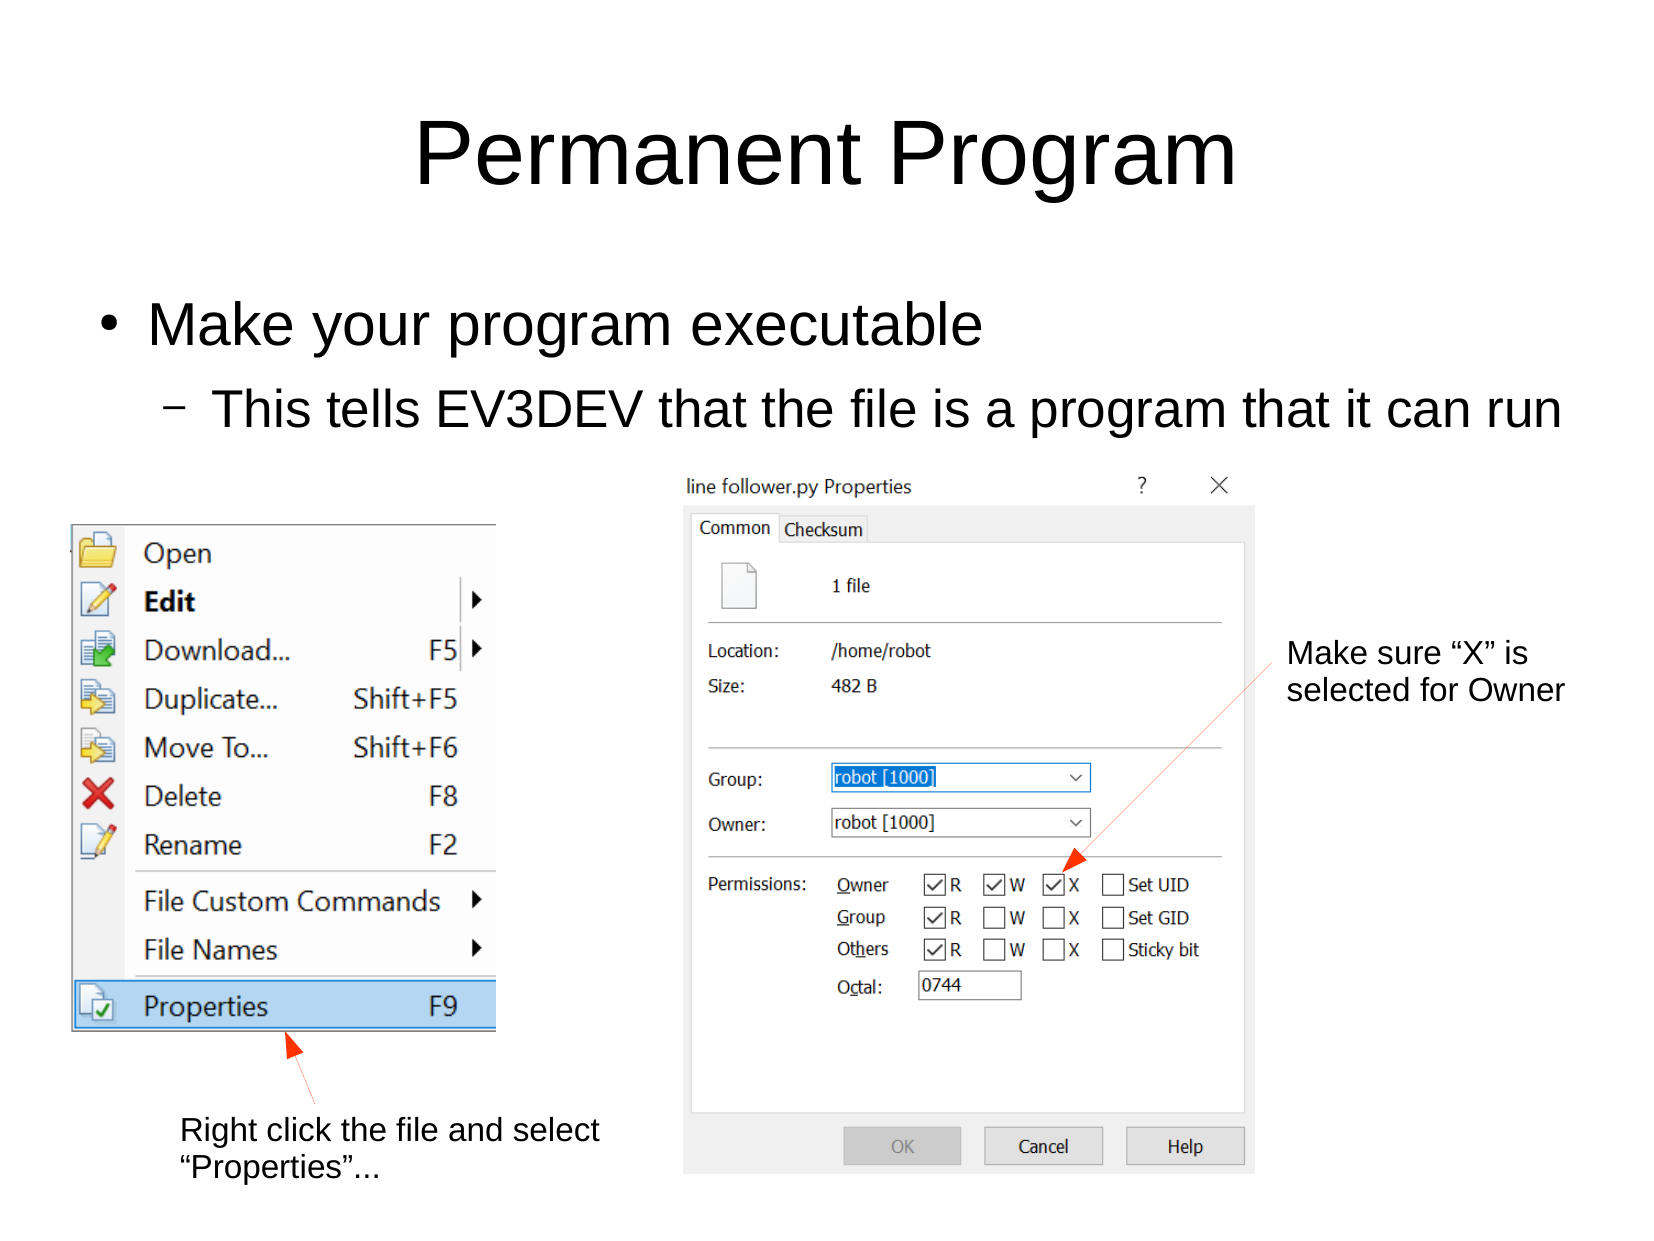

# Permanent Program
Make your program executable
This tells EV3DEV that the file is a program that it can run
Make sure “X” is selected for Owner
Right click the file and select “Properties”...